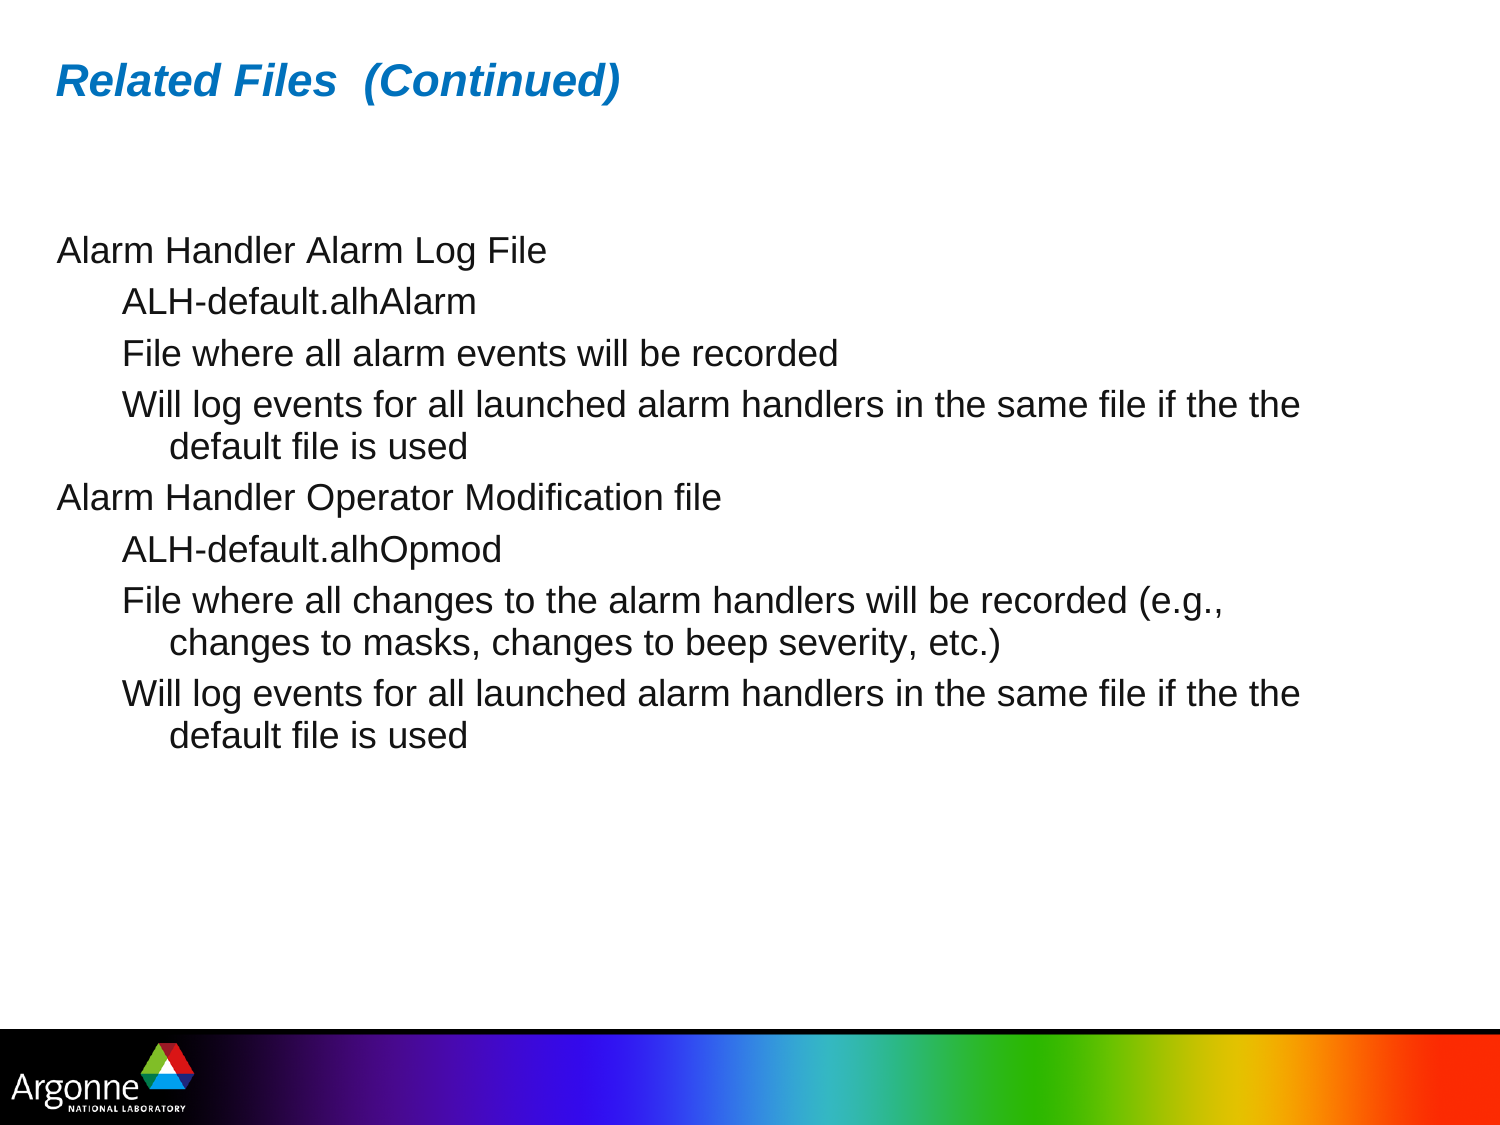

# Related Files (Continued)
Alarm Handler Alarm Log File
ALH-default.alhAlarm
File where all alarm events will be recorded
Will log events for all launched alarm handlers in the same file if the the default file is used
Alarm Handler Operator Modification file
ALH-default.alhOpmod
File where all changes to the alarm handlers will be recorded (e.g., changes to masks, changes to beep severity, etc.)
Will log events for all launched alarm handlers in the same file if the the default file is used